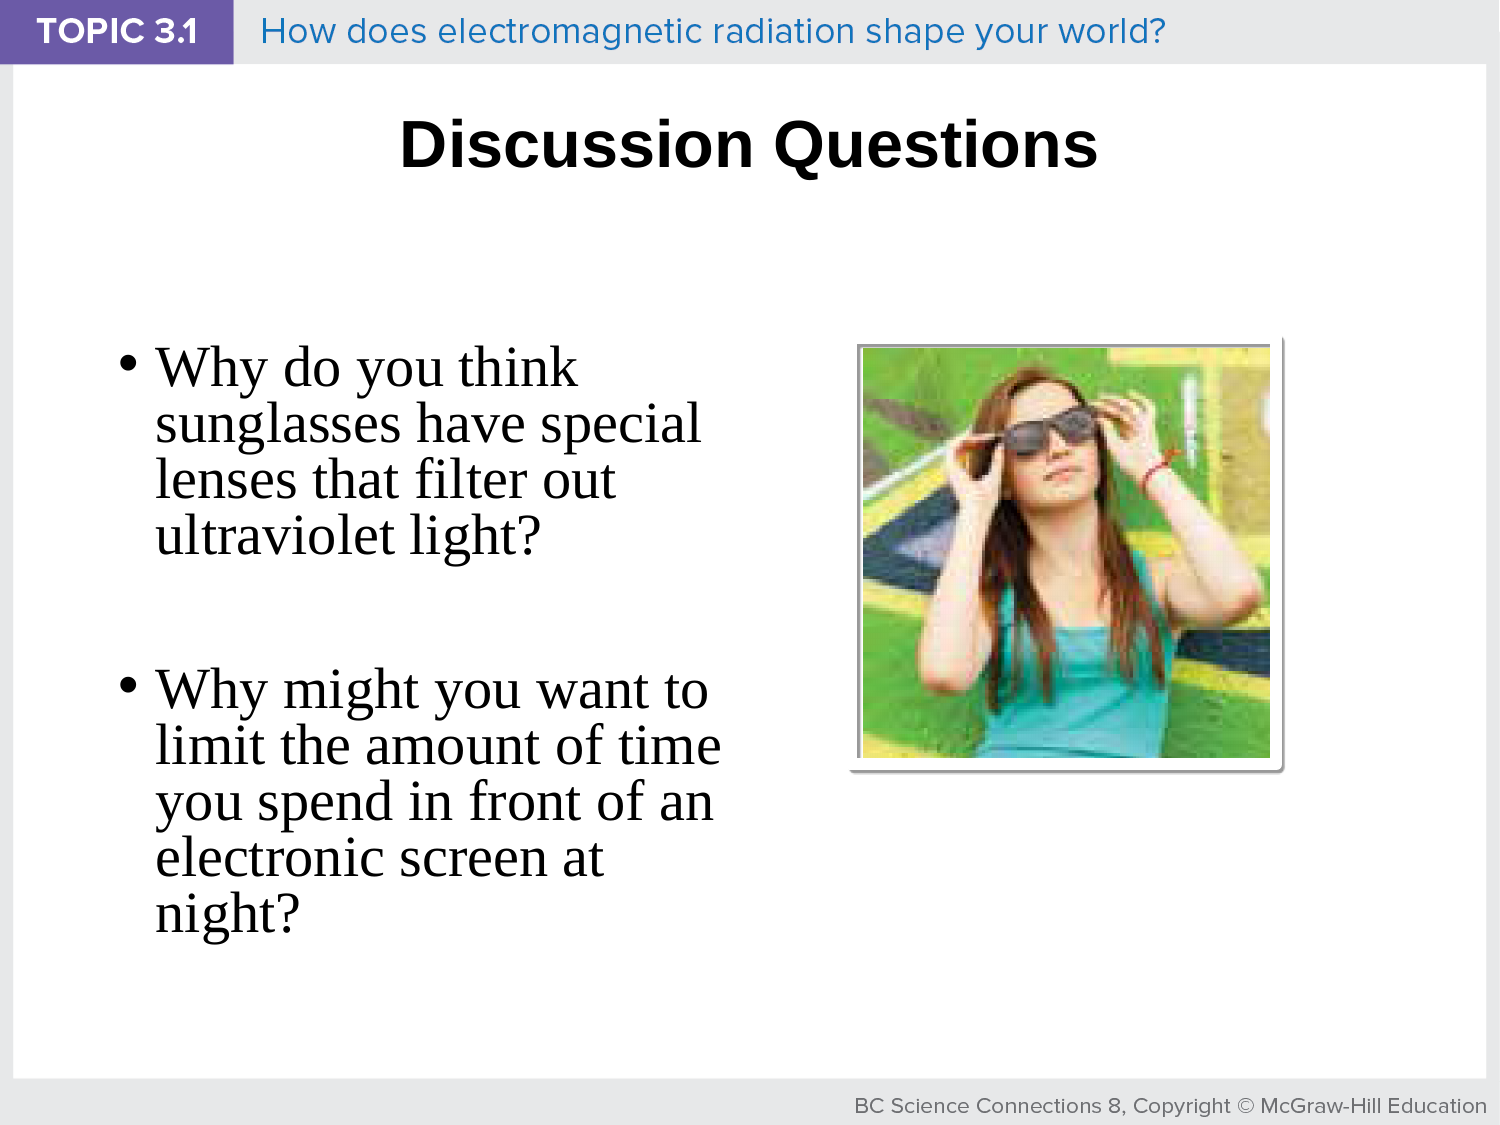

# Discussion Questions
Why do you think sunglasses have special lenses that filter out ultraviolet light?
Why might you want to limit the amount of time you spend in front of an electronic screen at night?